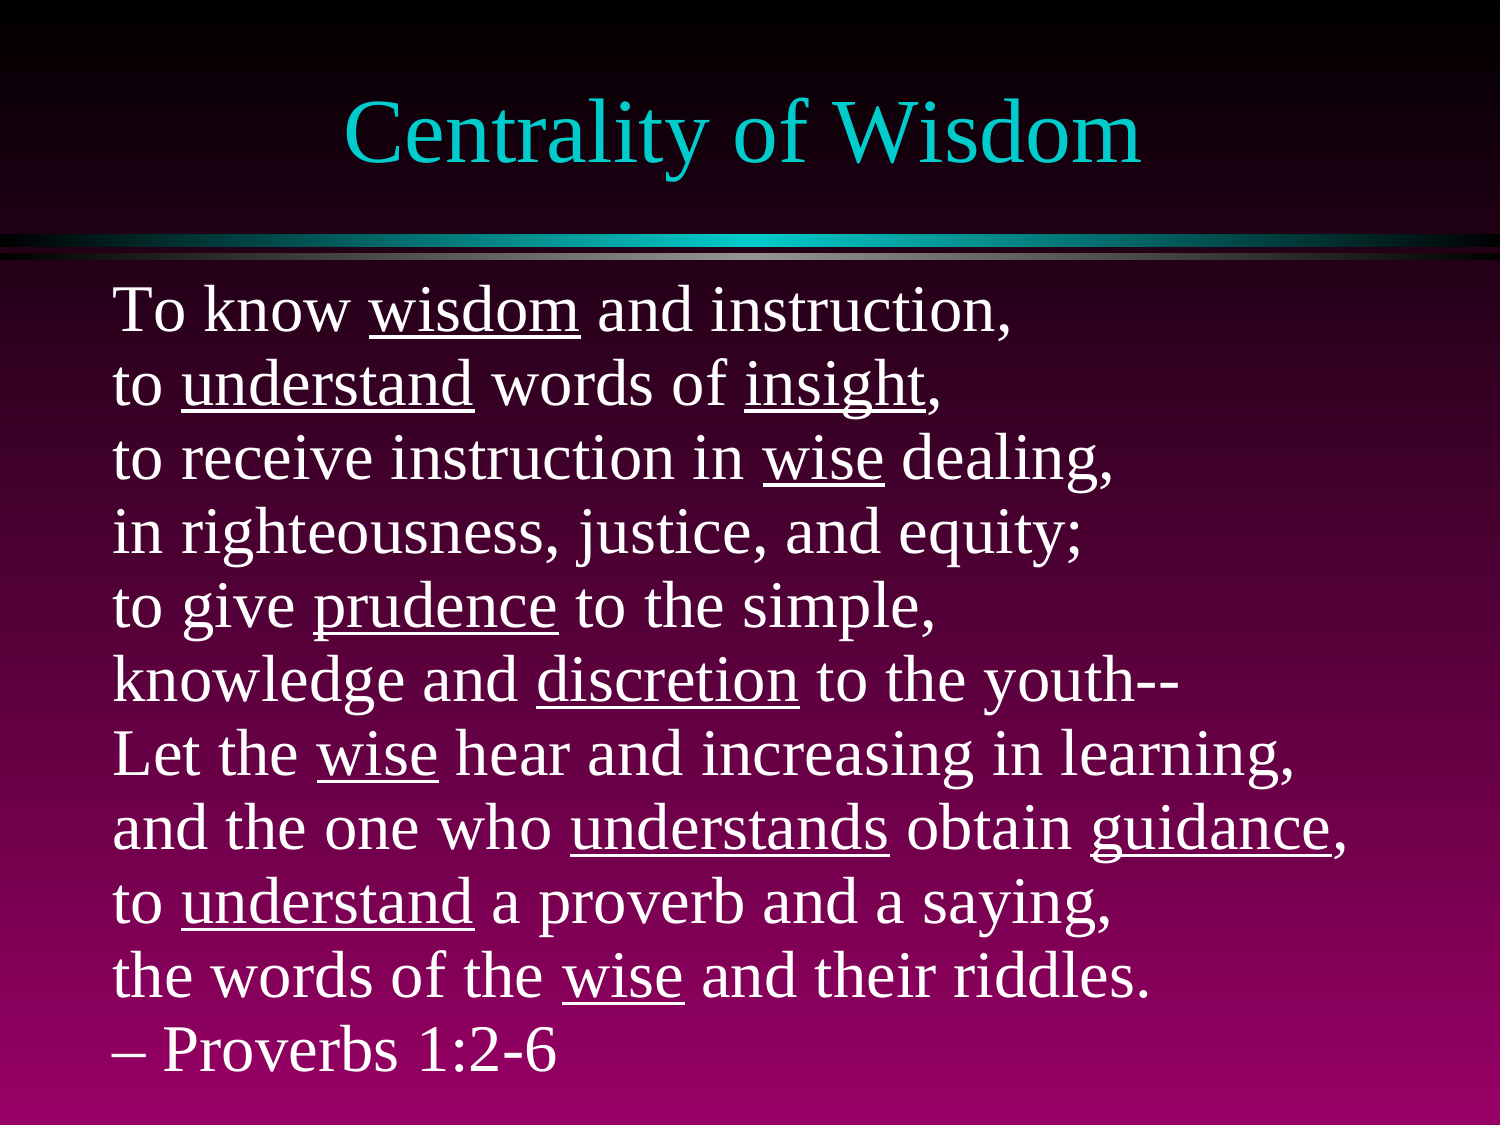

# Centrality of Wisdom
To know wisdom and instruction,
to understand words of insight,
to receive instruction in wise dealing,
in righteousness, justice, and equity;
to give prudence to the simple,
knowledge and discretion to the youth--
Let the wise hear and increasing in learning,
and the one who understands obtain guidance,
to understand a proverb and a saying,
the words of the wise and their riddles.
– Proverbs 1:2-6